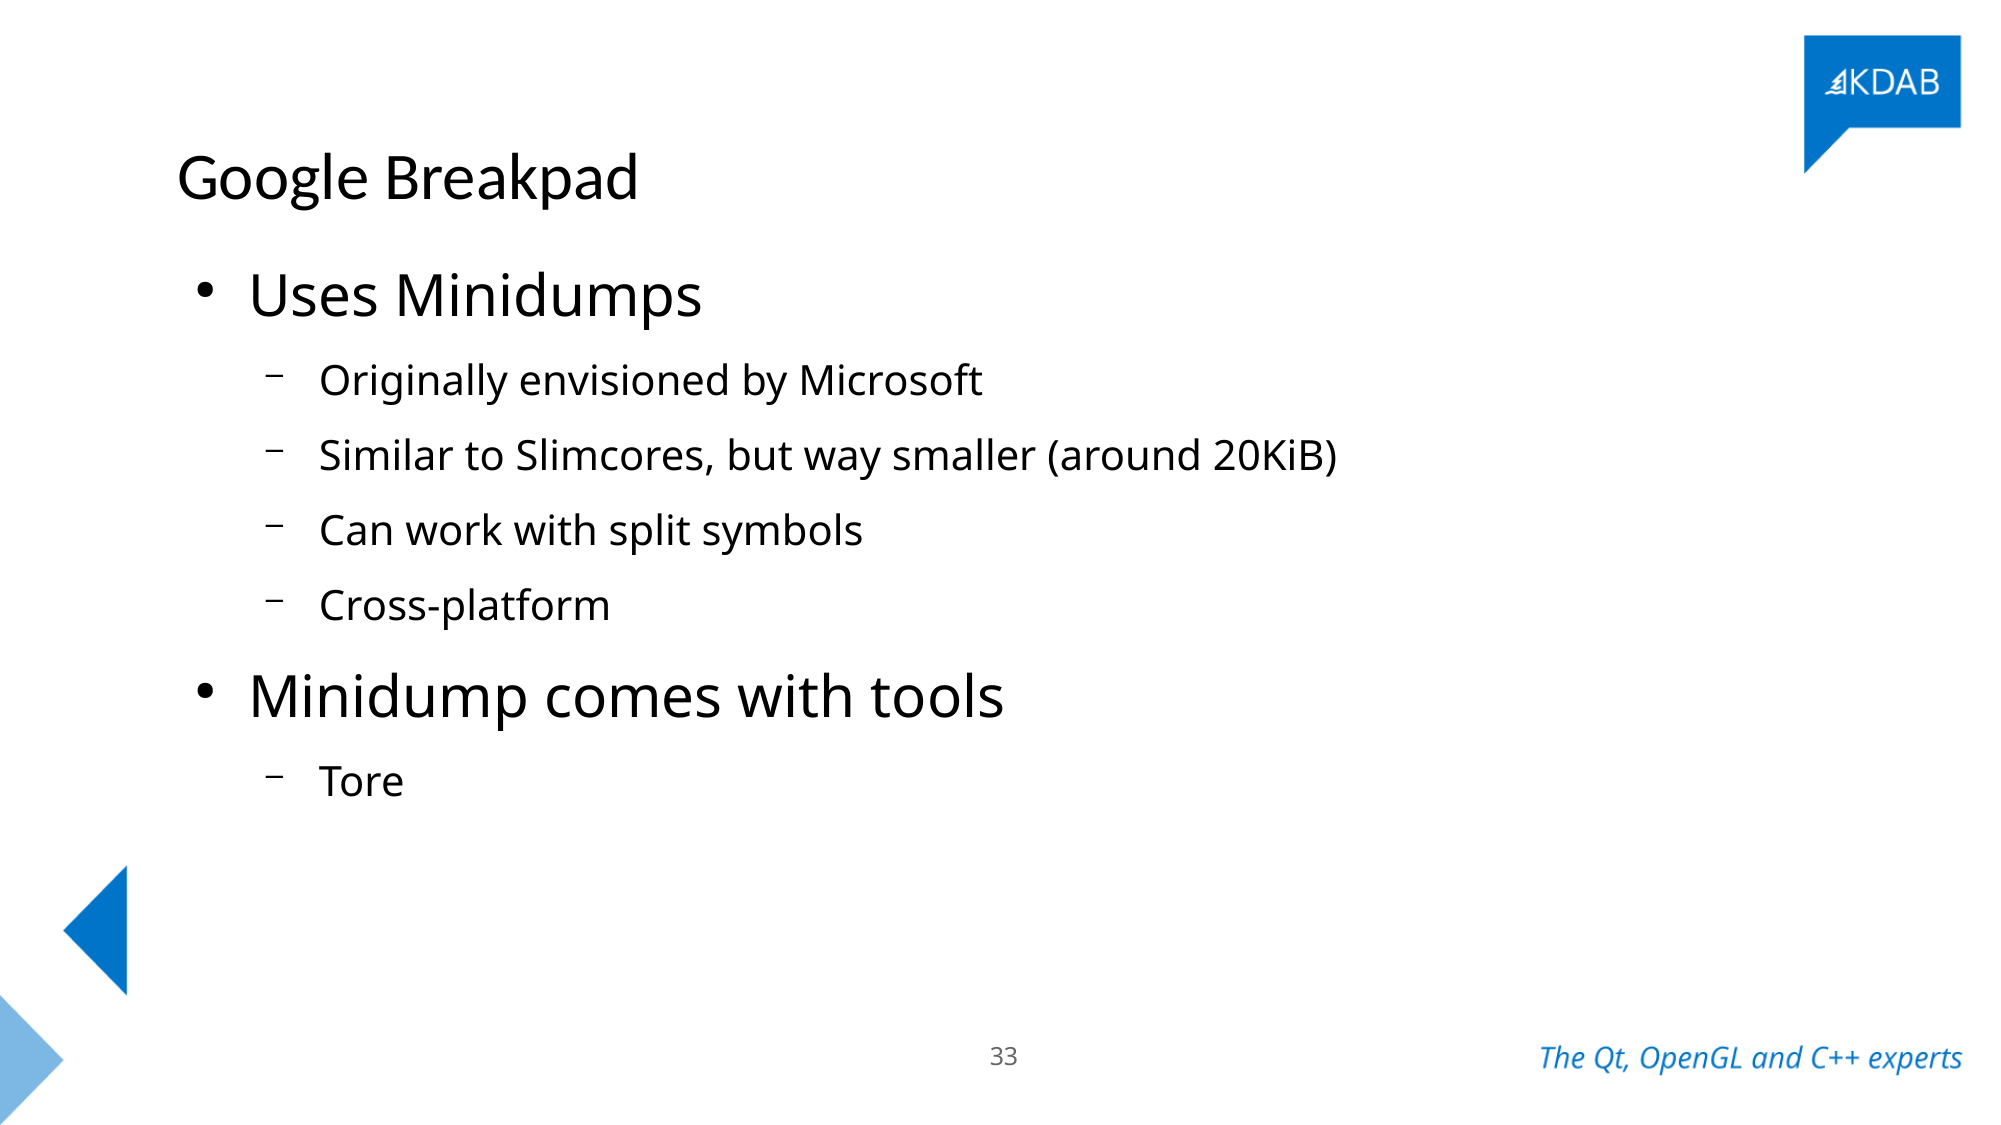

# Google Breakpad
Uses Minidumps
Originally envisioned by Microsoft
Similar to Slimcores, but way smaller (around 20KiB)
Can work with split symbols
Cross-platform
Minidump comes with tools
Tore